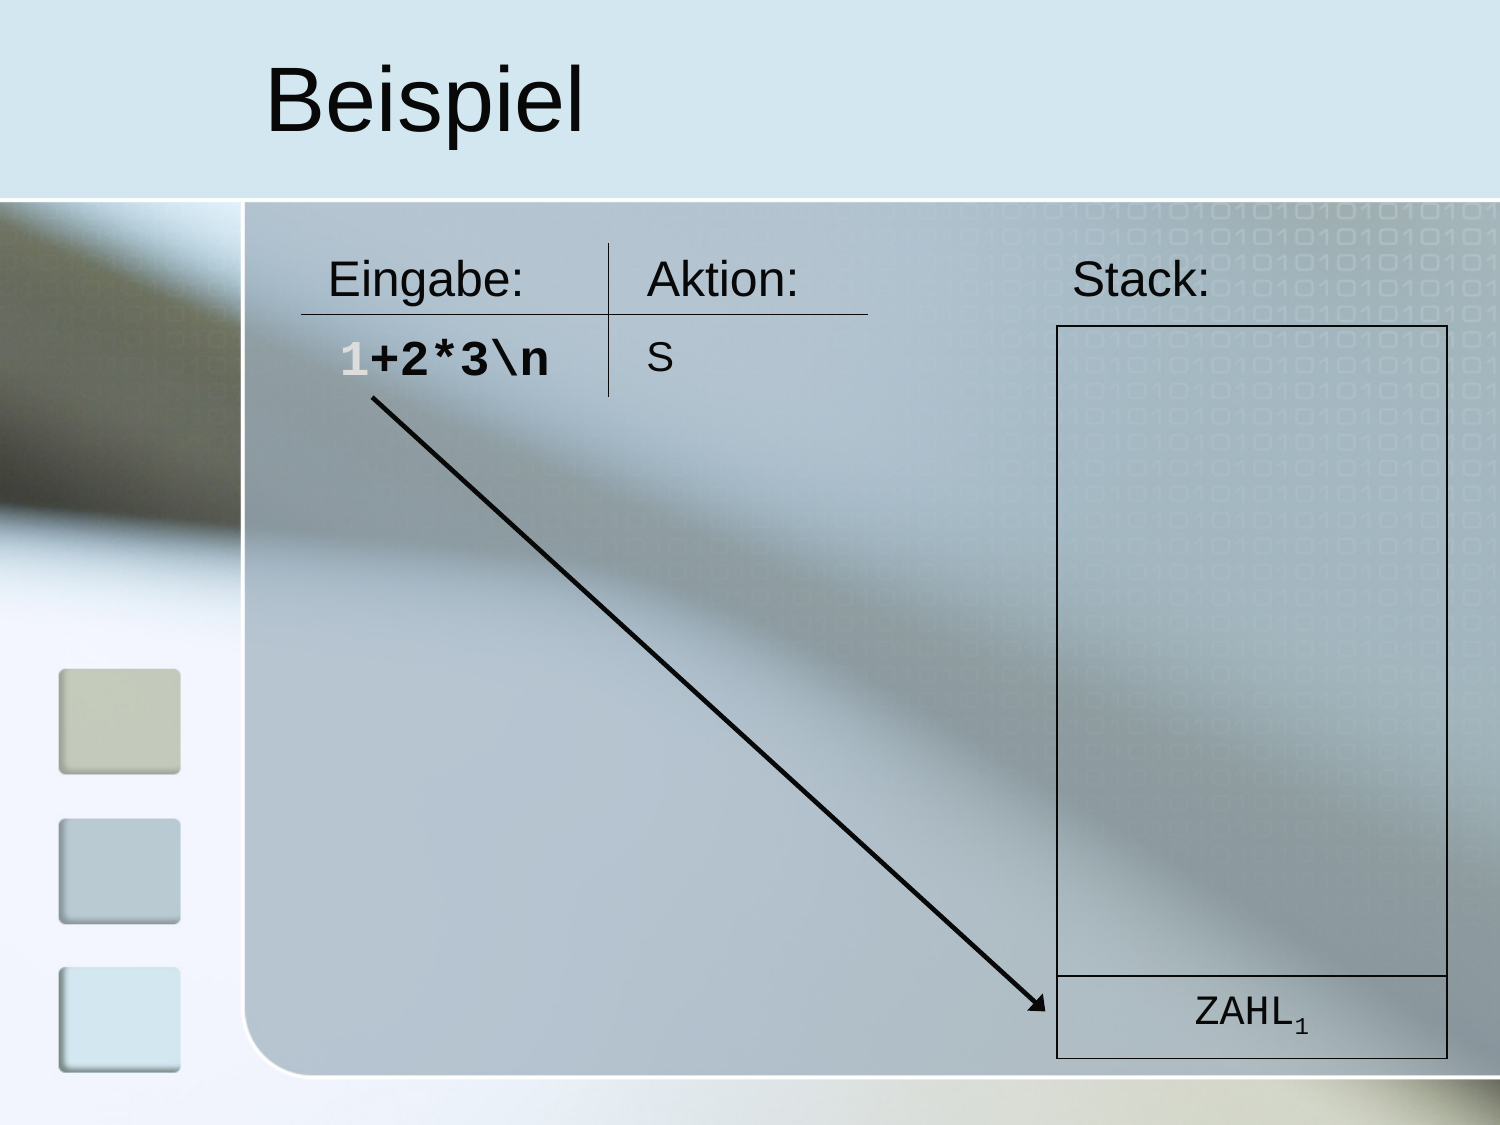

# Beispiel
Eingabe:
Aktion:
Stack:
1+2*3\n
S
ZAHL1